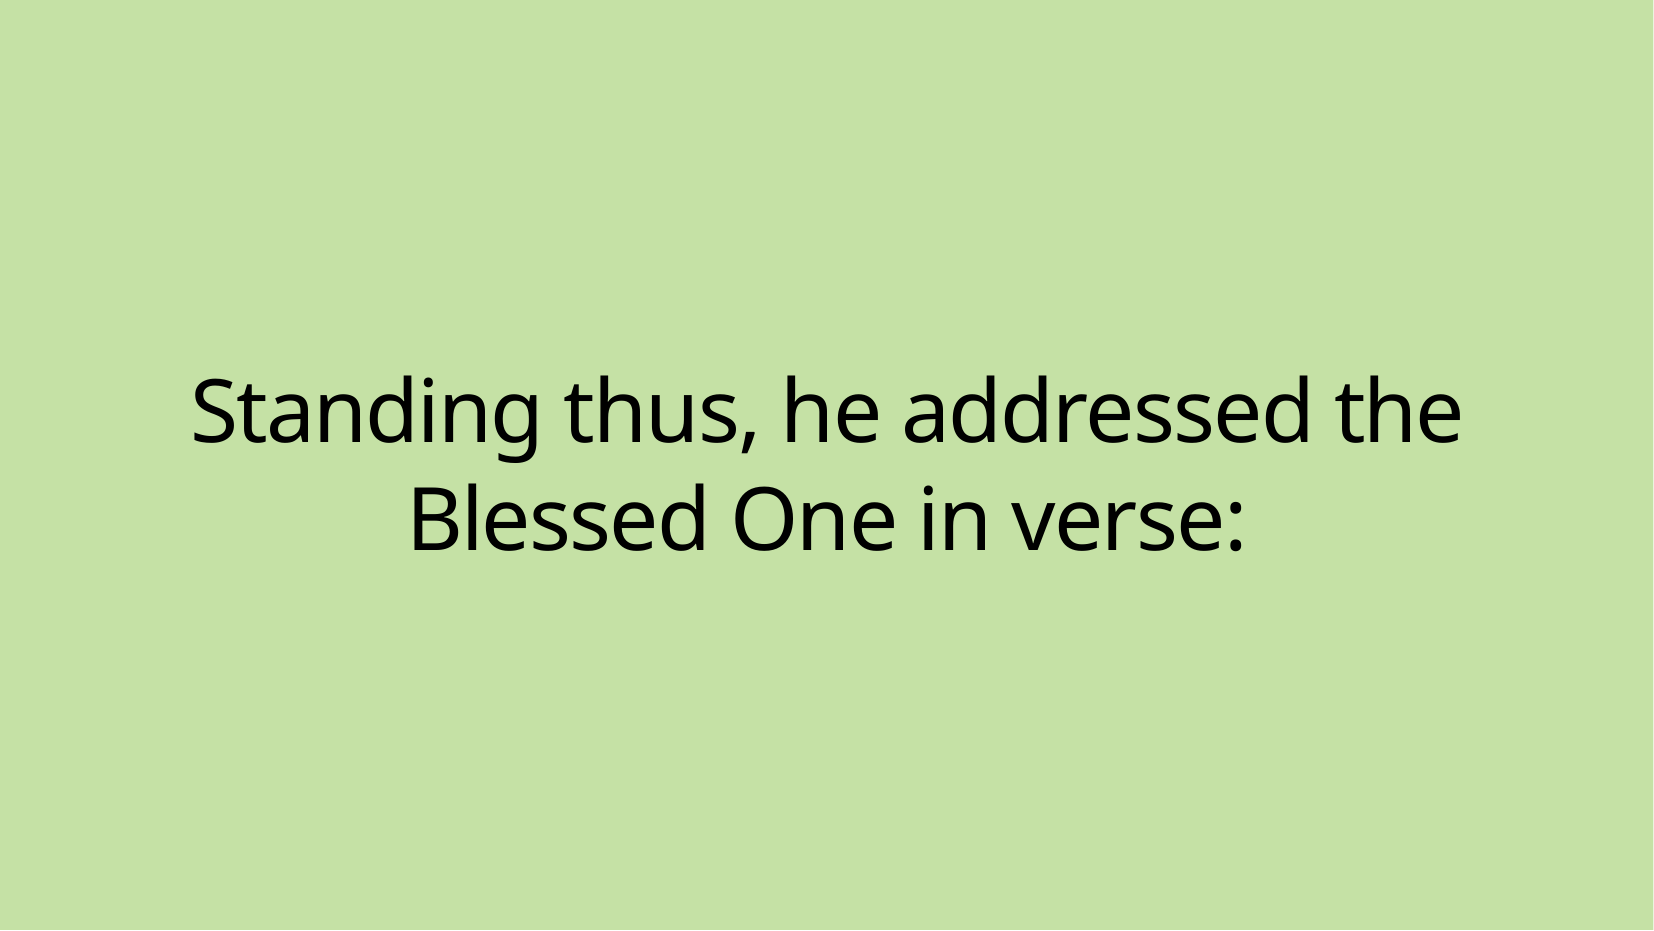

# Standing thus, he addressed the Blessed One in verse: